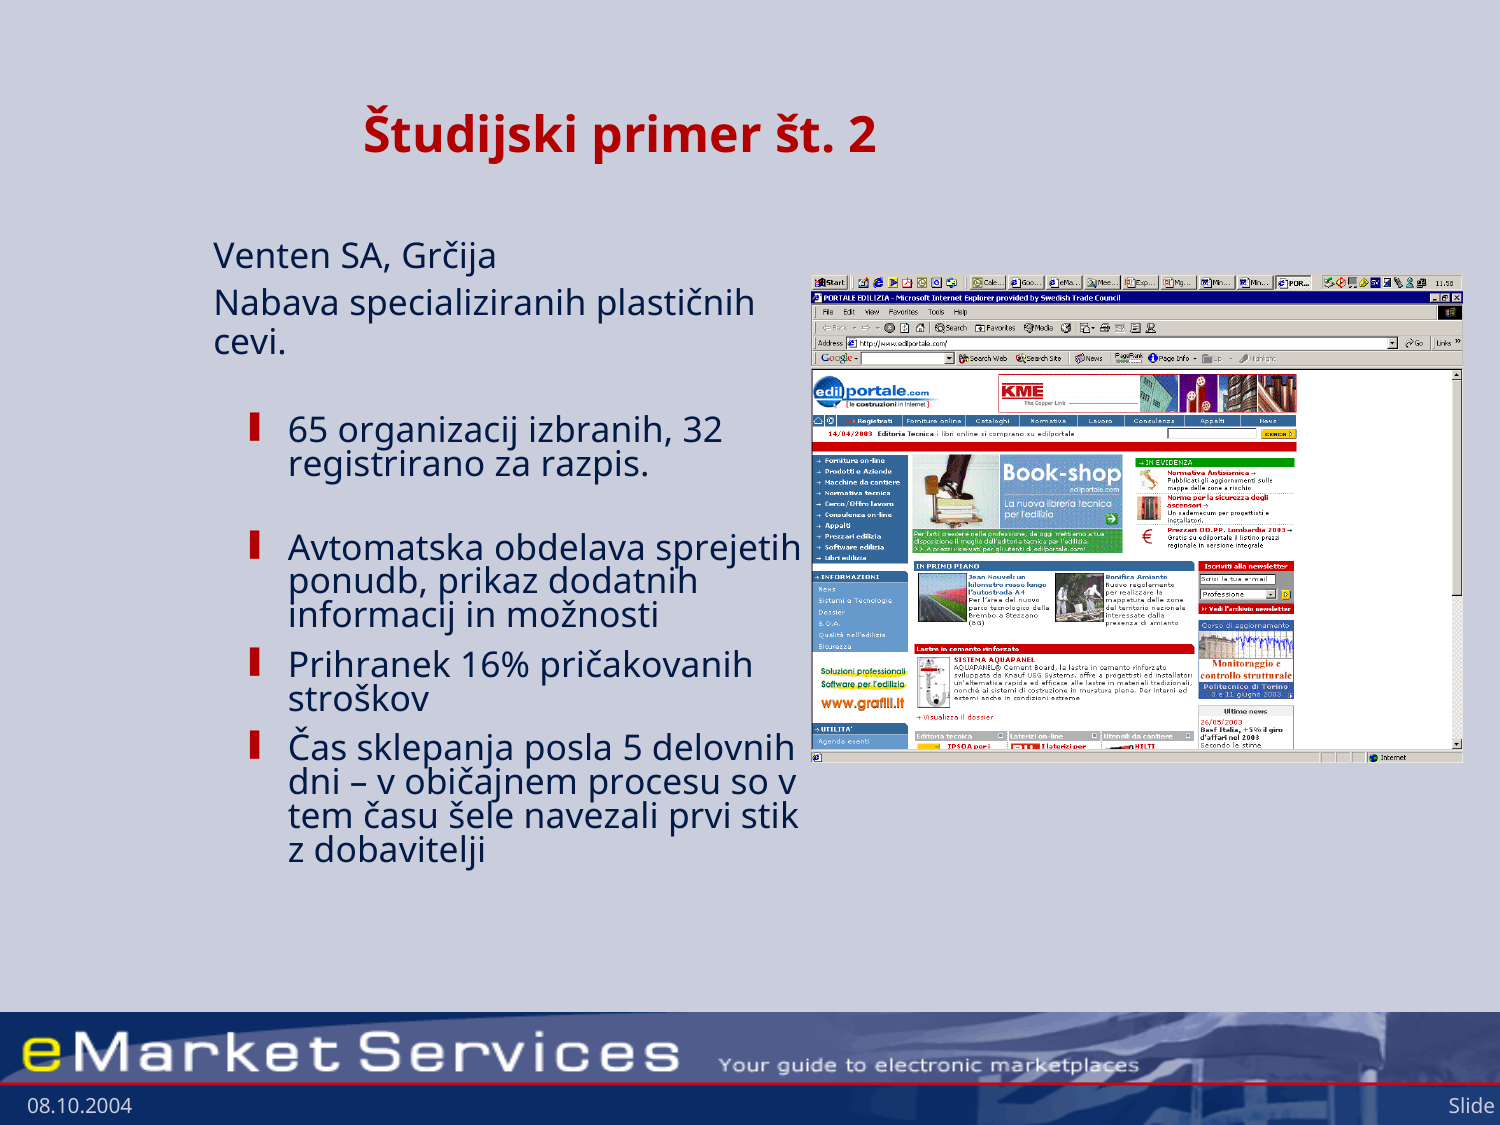

# Študijski primer št. 2
Venten SA, Grčija
Nabava specializiranih plastičnih cevi.
65 organizacij izbranih, 32 registrirano za razpis.
Avtomatska obdelava sprejetih ponudb, prikaz dodatnih informacij in možnosti
Prihranek 16% pričakovanih stroškov
Čas sklepanja posla 5 delovnih dni – v običajnem procesu so v tem času šele navezali prvi stik z dobavitelji
08.10.2004
Slide